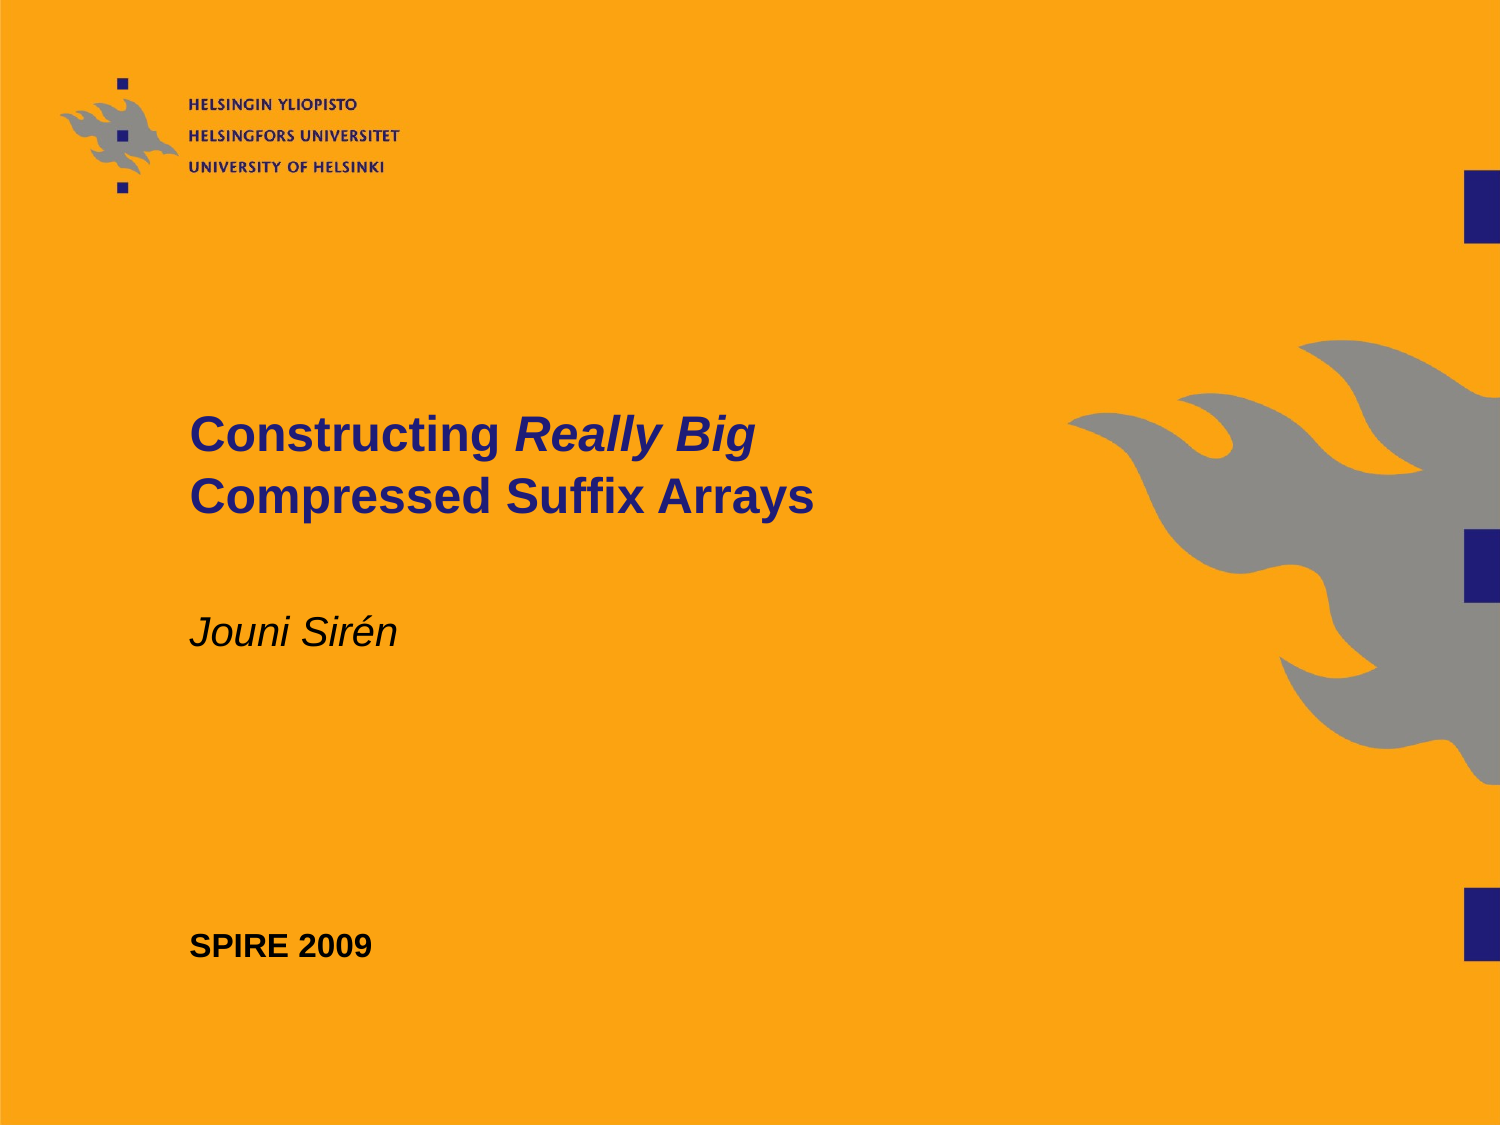

# Constructing Really Big Compressed Suffix Arrays
Jouni Sirén
SPIRE 2009